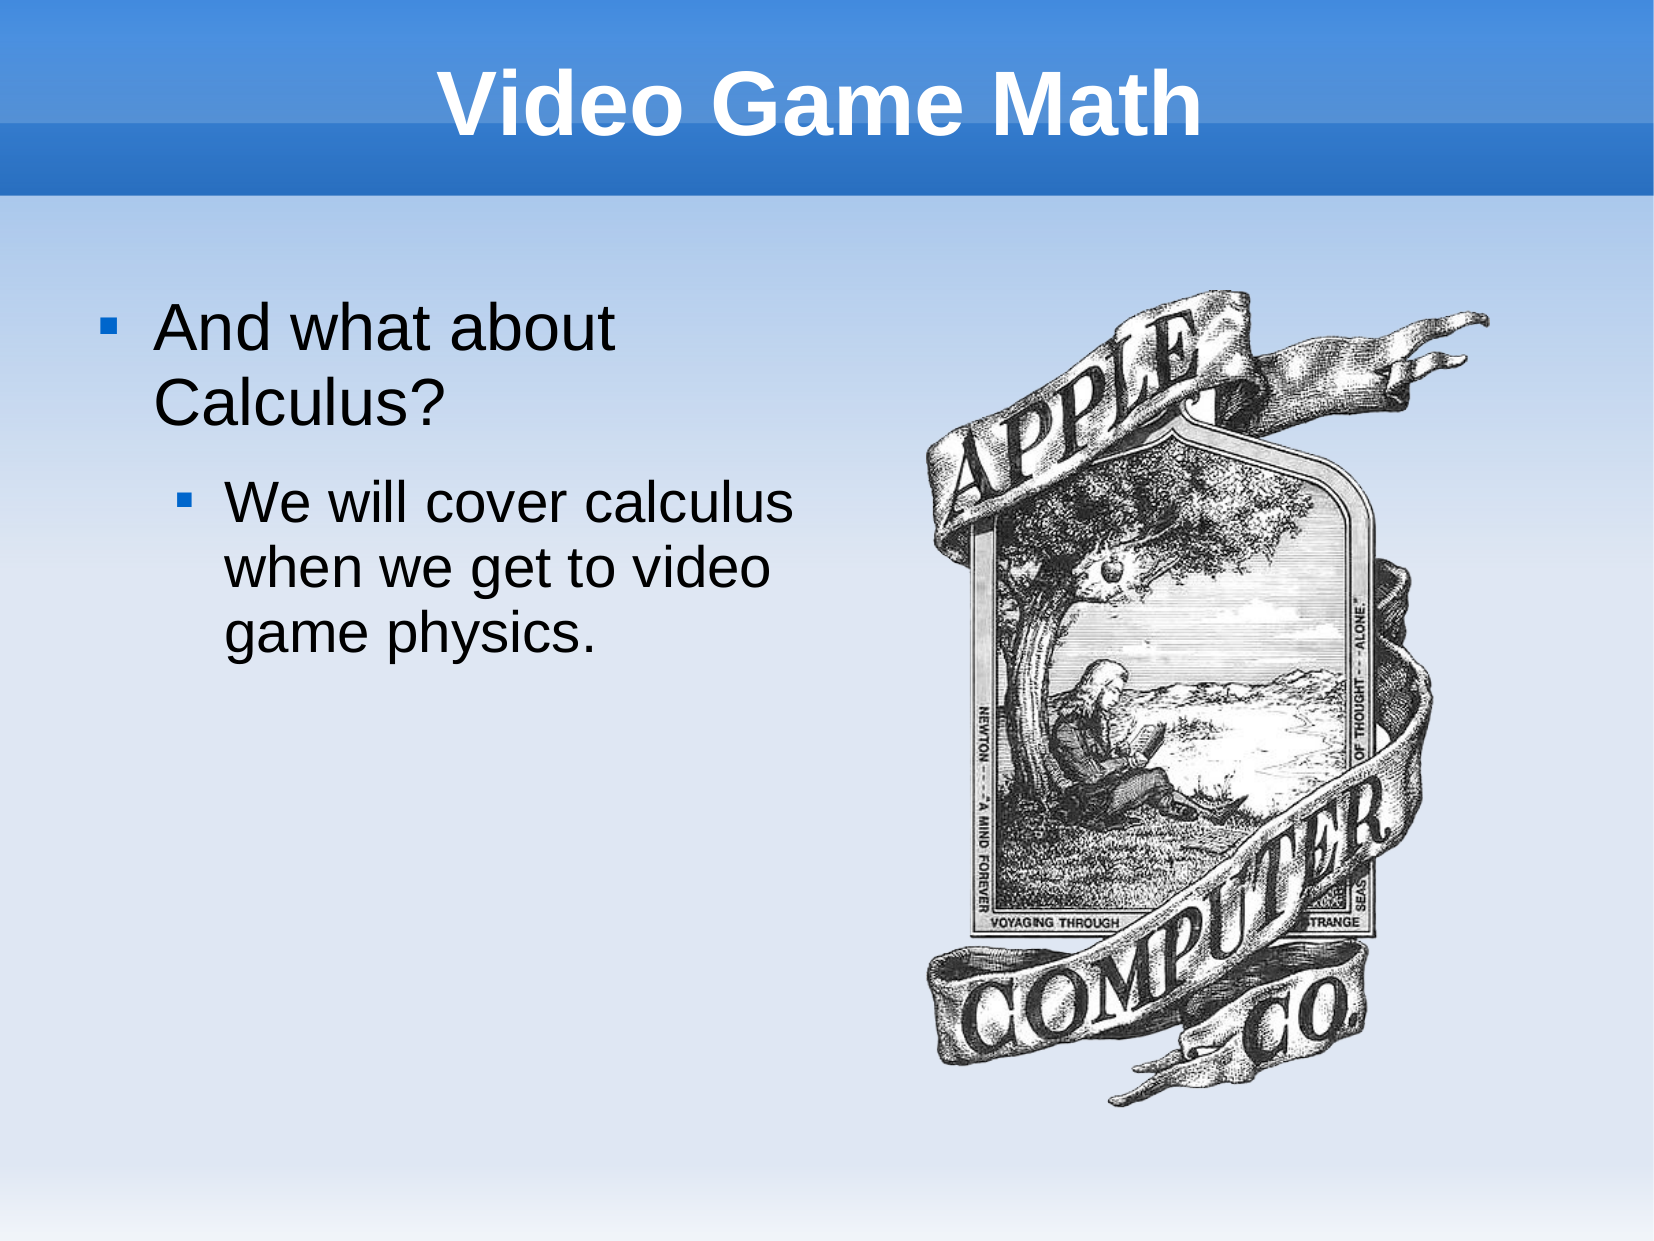

# Video Game Math
And what about Calculus?
We will cover calculus when we get to video game physics.